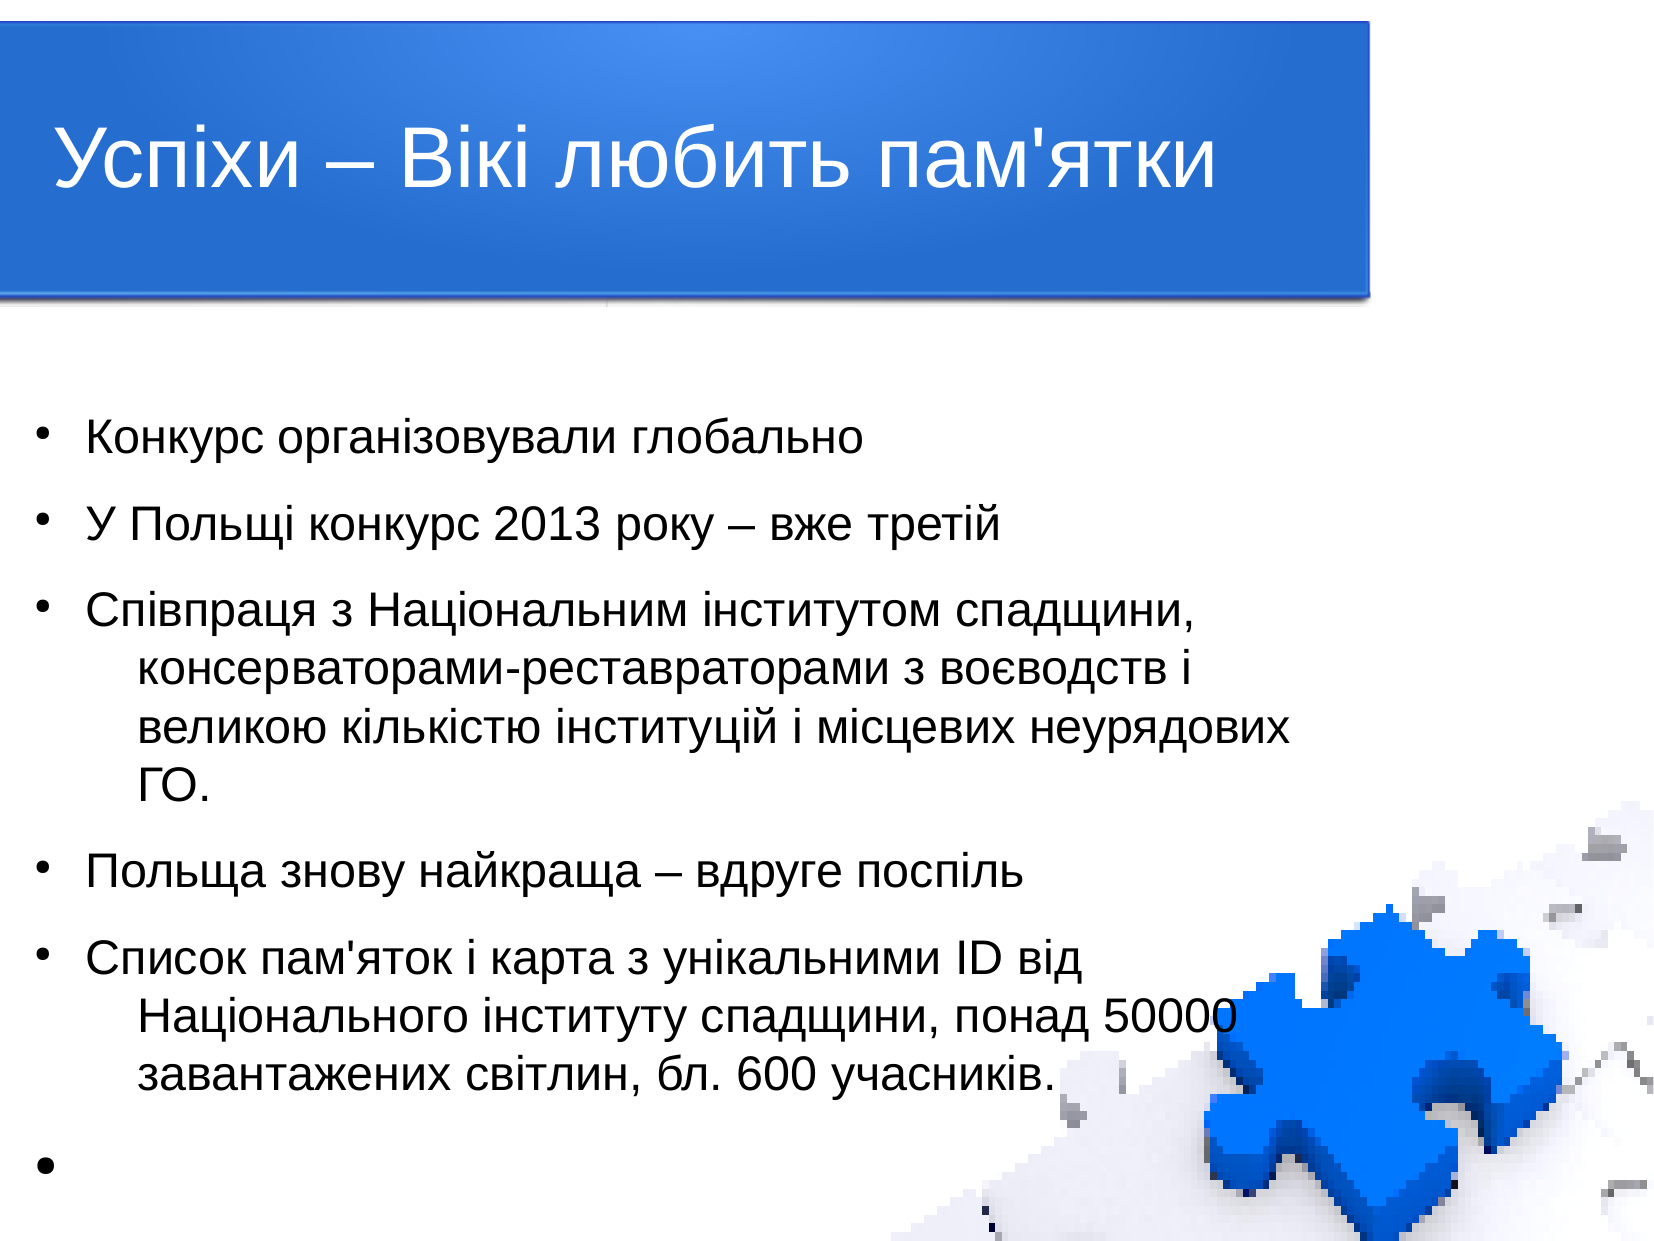

# Успіхи – Вікі любить пам'ятки
Конкурс організовували глобально
У Польщі конкурс 2013 року – вже третій
Співпраця з Національним інститутом спадщини, консерваторами-реставраторами з воєводств і великою кількістю інституцій і місцевих неурядових ГО.
Польща знову найкраща – вдруге поспіль
Список пам'яток і карта з унікальними ID від Національного інституту спадщини, понад 50000 завантажених світлин, бл. 600 учасників.